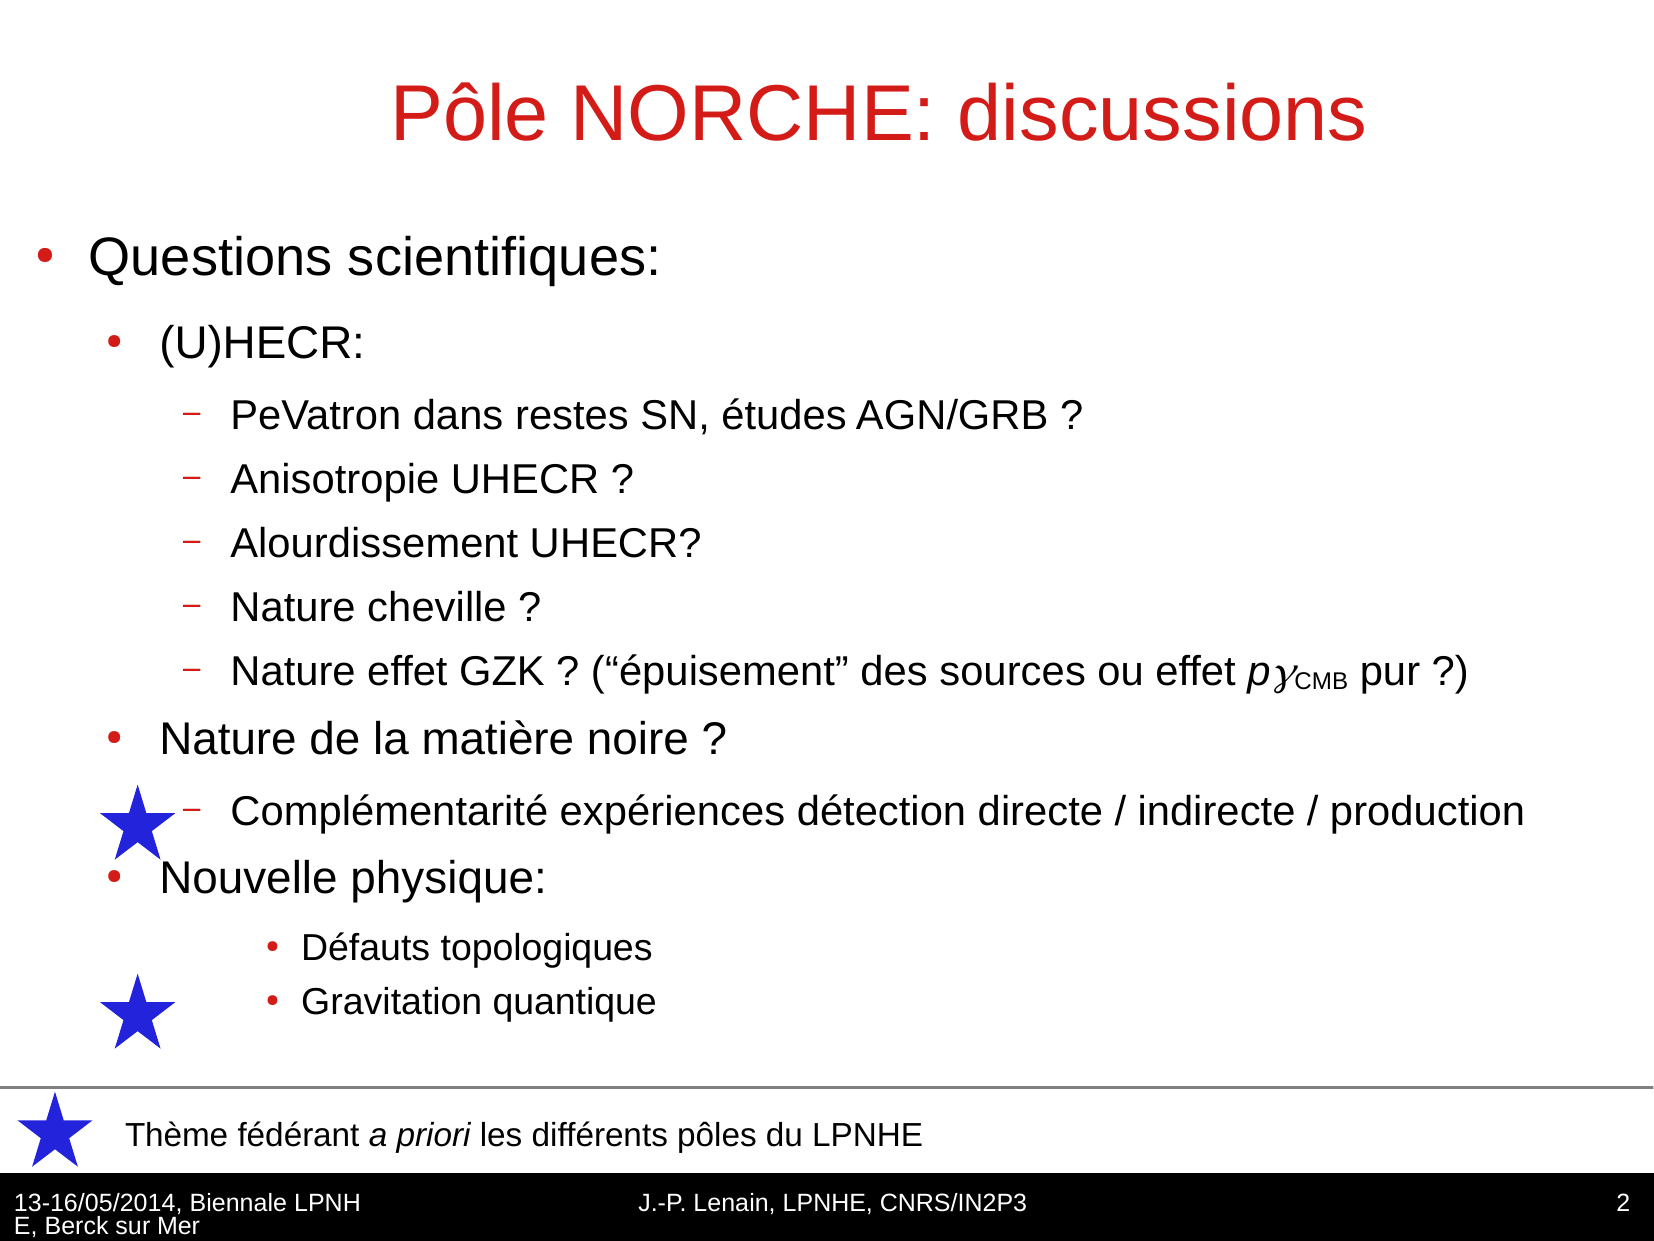

# Pôle NORCHE: discussions
Questions scientifiques:
(U)HECR:
PeVatron dans restes SN, études AGN/GRB ?
Anisotropie UHECR ?
Alourdissement UHECR?
Nature cheville ?
Nature effet GZK ? (“épuisement” des sources ou effet pgCMB pur ?)
Nature de la matière noire ?
Complémentarité expériences détection directe / indirecte / production
Nouvelle physique:
Défauts topologiques
Gravitation quantique
Thème fédérant a priori les différents pôles du LPNHE
13-16/05/2014, Biennale LPNHE, Berck sur Mer
J.-P. Lenain, LPNHE, CNRS/IN2P3
2